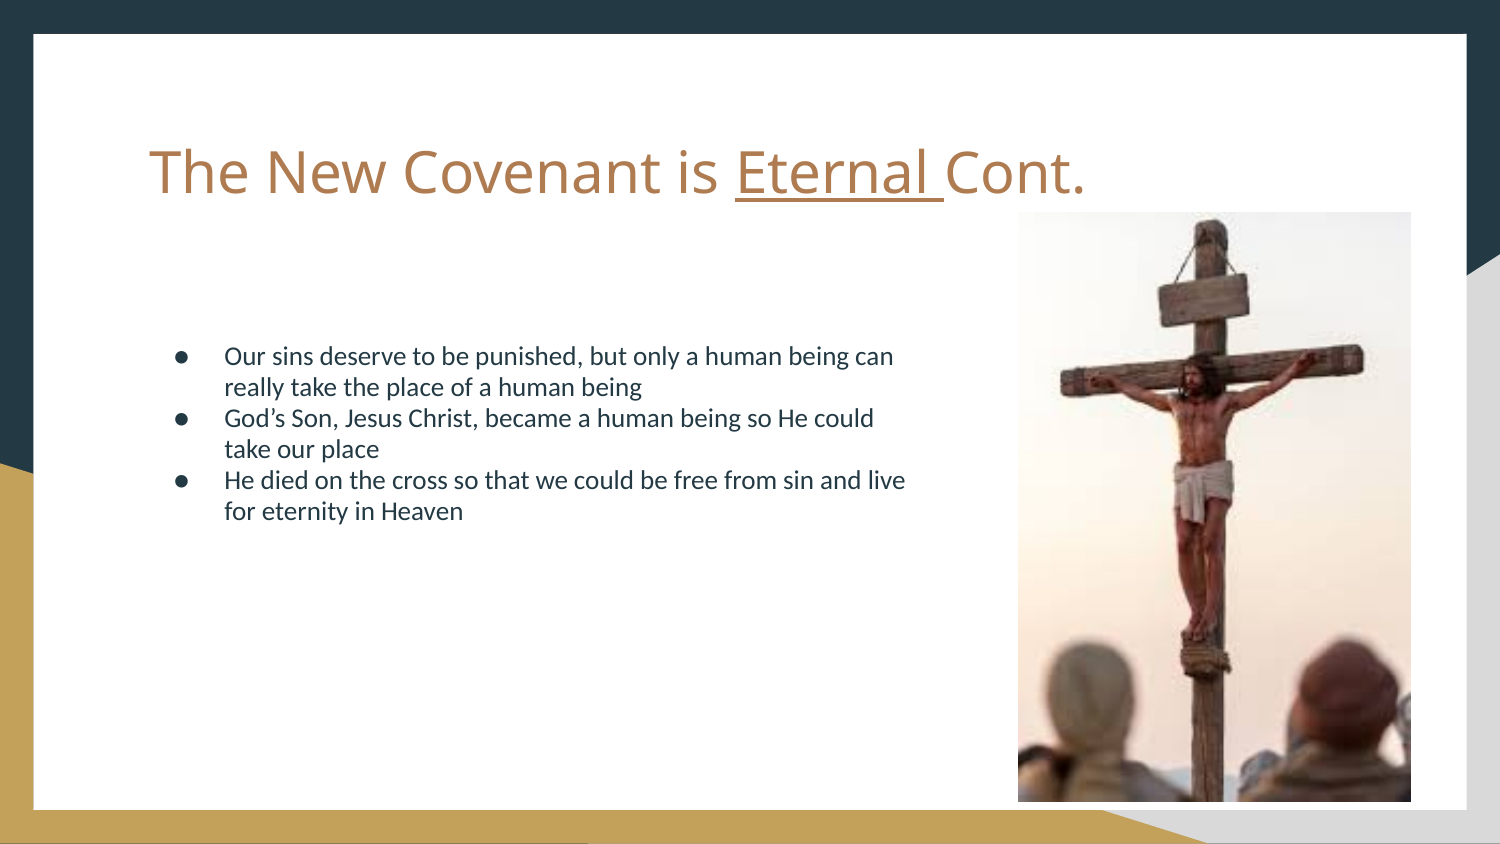

# The New Covenant is Eternal Cont.
Our sins deserve to be punished, but only a human being can really take the place of a human being
God’s Son, Jesus Christ, became a human being so He could take our place
He died on the cross so that we could be free from sin and live for eternity in Heaven